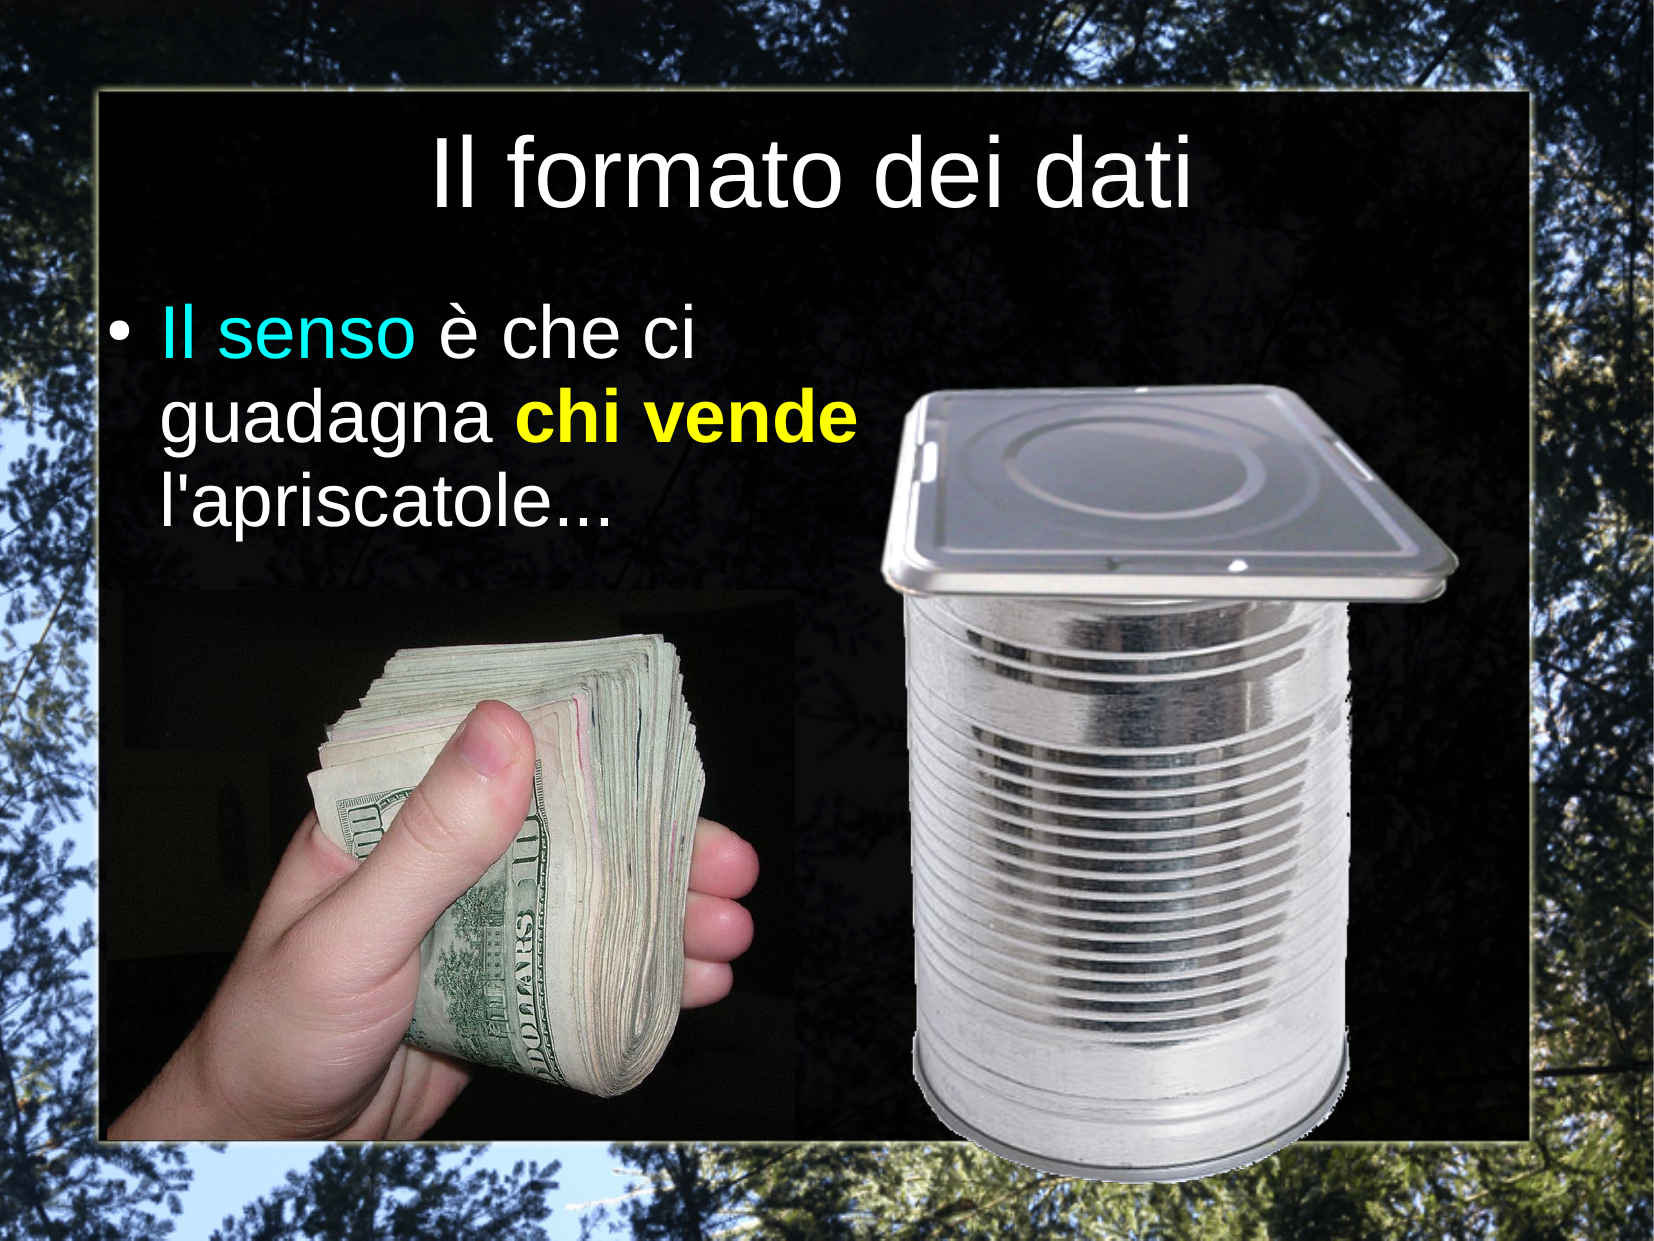

# Il formato dei dati
Il senso è che ci guadagna chi vende l'apriscatole...